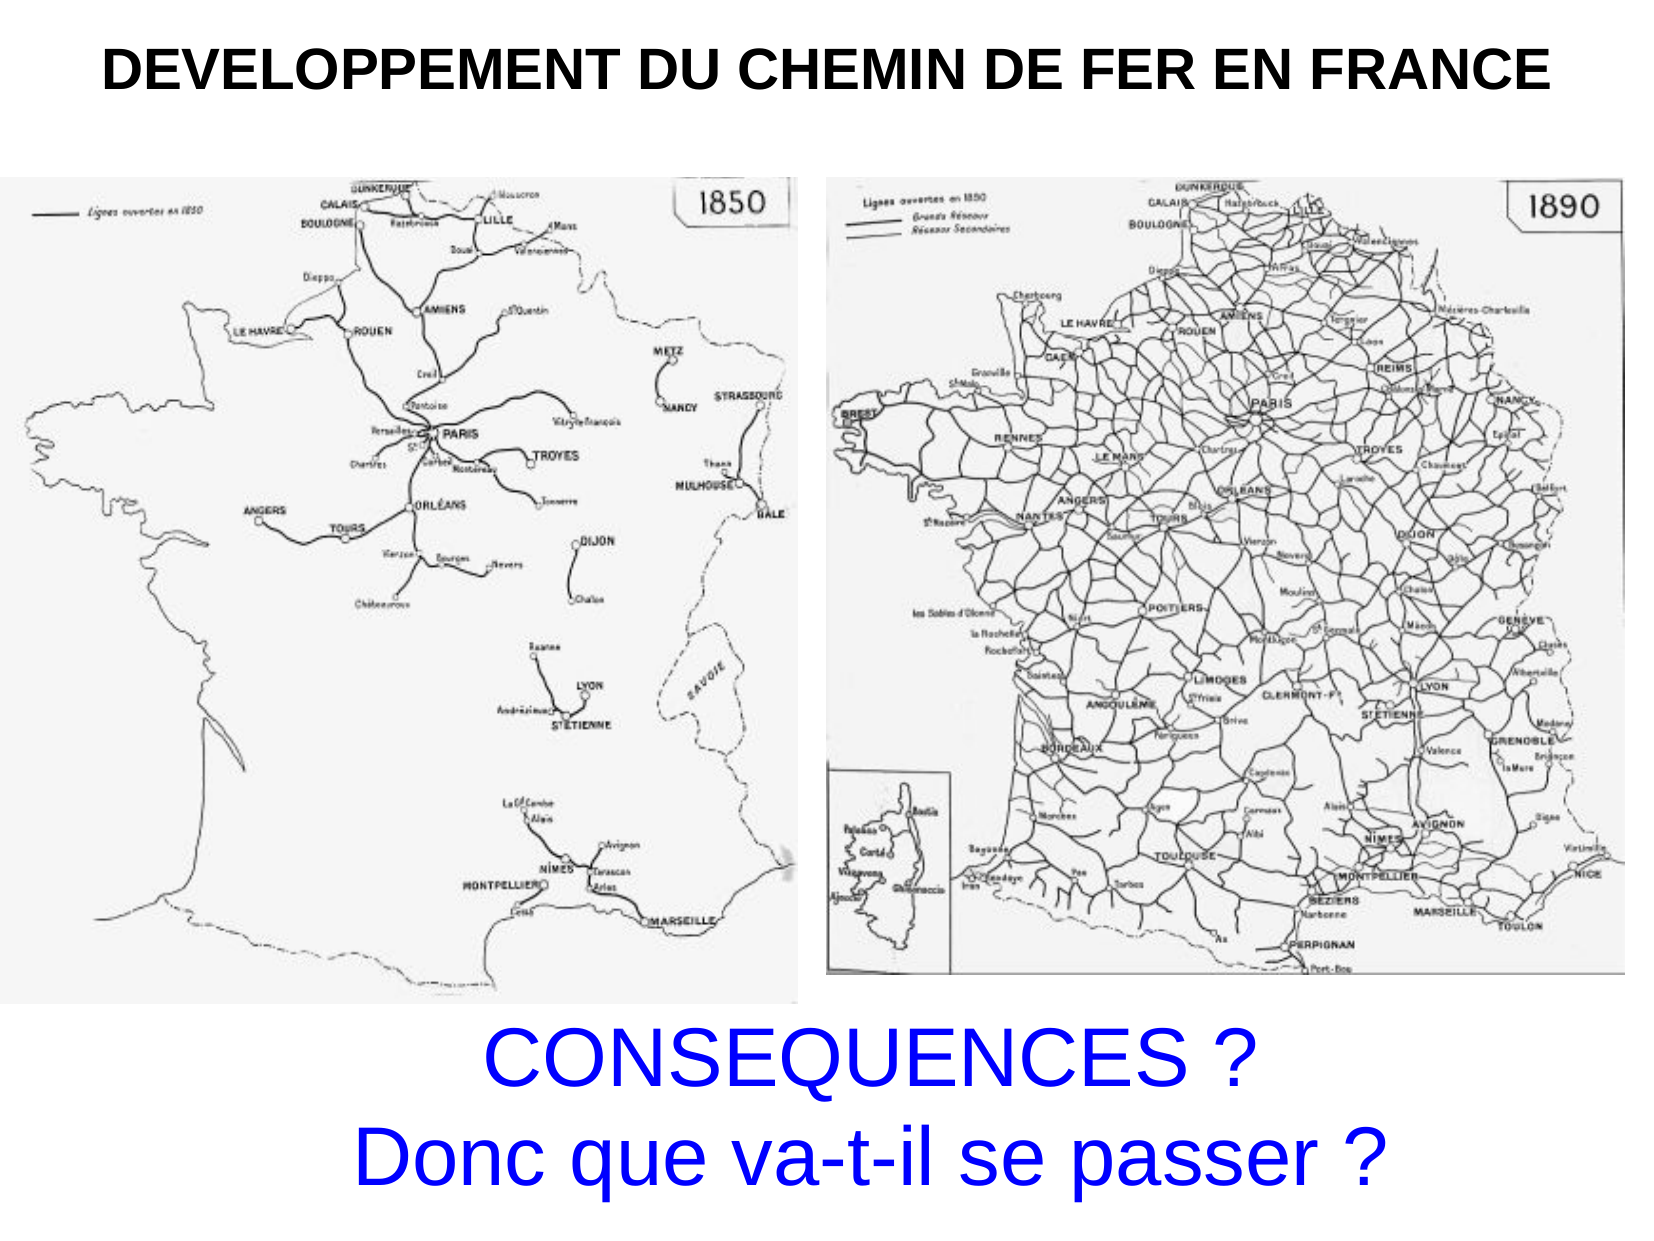

DEVELOPPEMENT DU CHEMIN DE FER EN FRANCE
CONSEQUENCES ?
Donc que va-t-il se passer ?